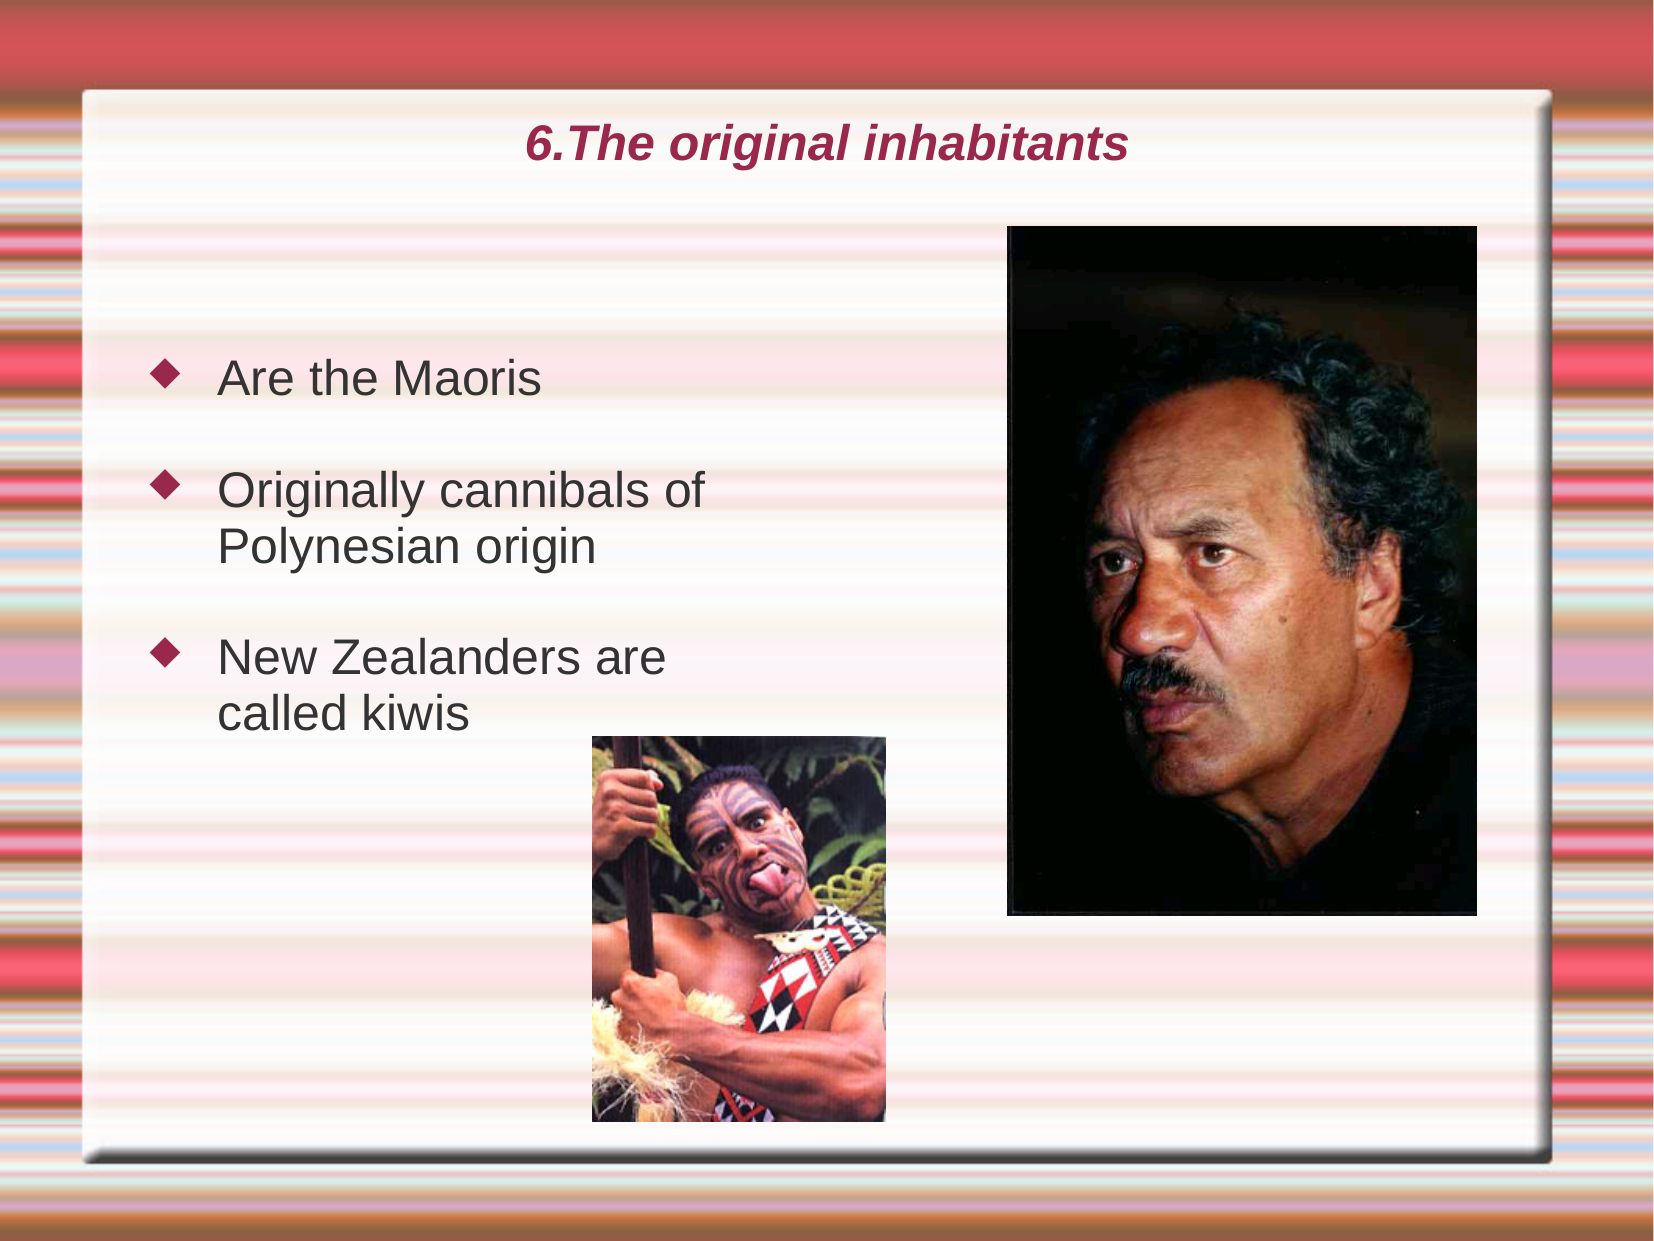

# 6.The original inhabitants
Are the Maoris
Originally cannibals of Polynesian origin
New Zealanders are called kiwis